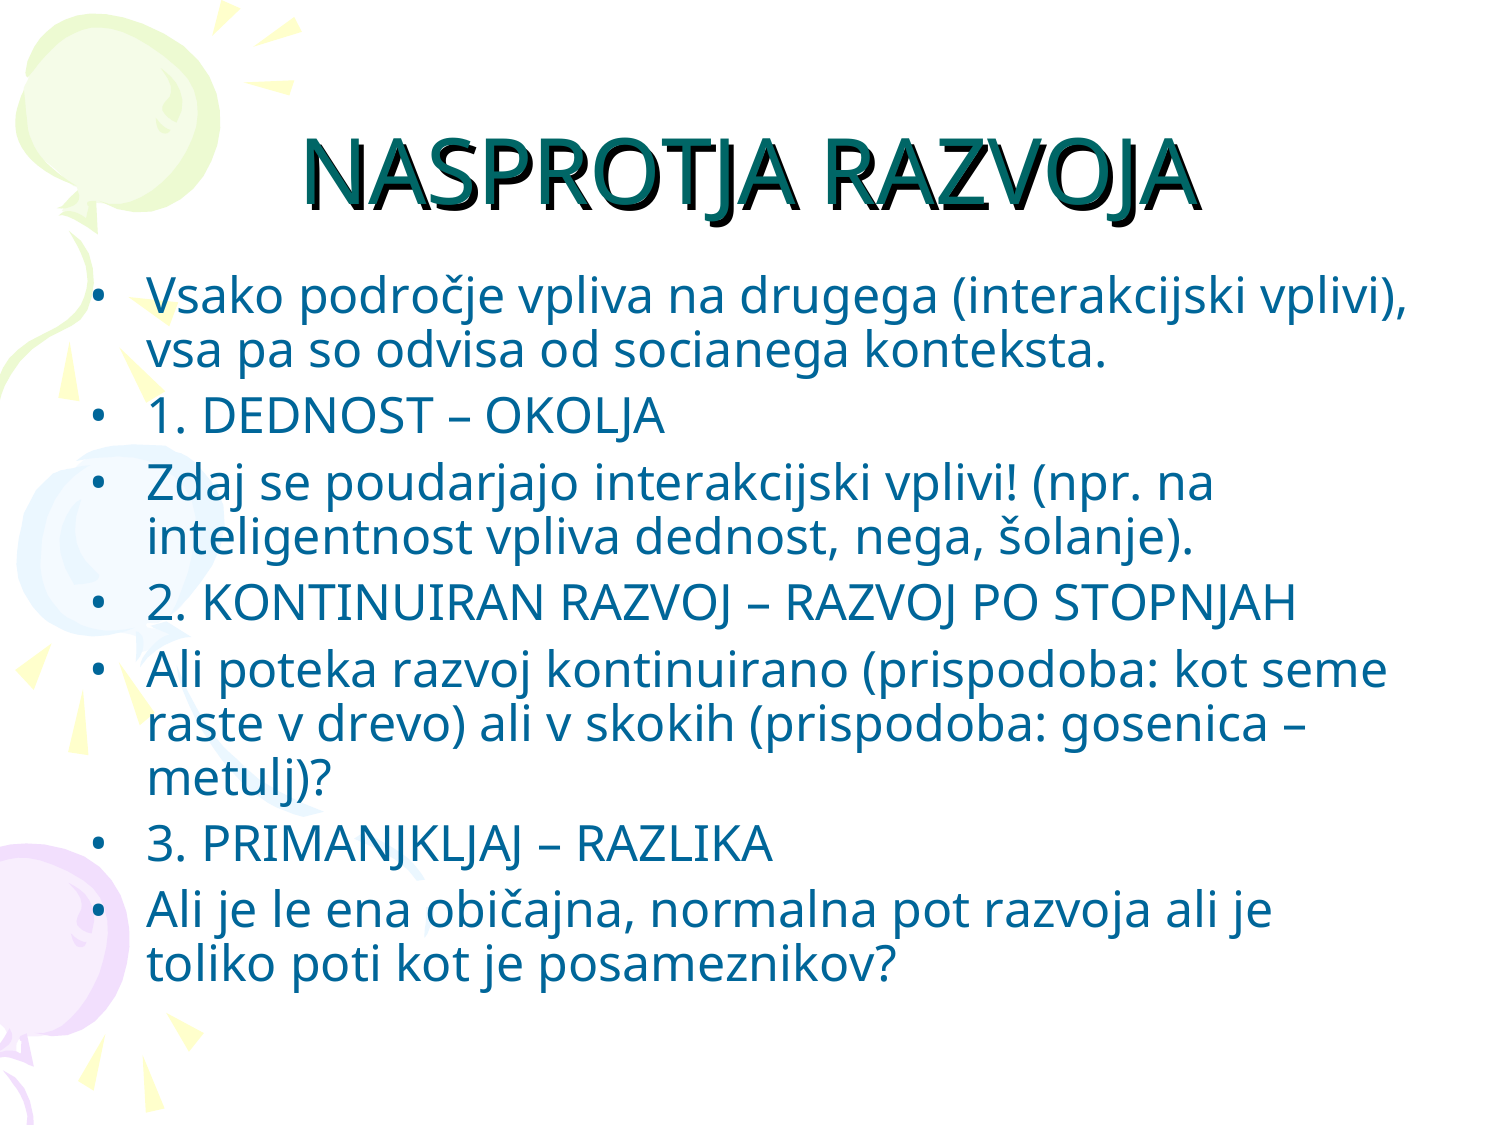

# NASPROTJA RAZVOJA
Vsako področje vpliva na drugega (interakcijski vplivi), vsa pa so odvisa od socianega konteksta.
1. DEDNOST – OKOLJA
Zdaj se poudarjajo interakcijski vplivi! (npr. na inteligentnost vpliva dednost, nega, šolanje).
2. KONTINUIRAN RAZVOJ – RAZVOJ PO STOPNJAH
Ali poteka razvoj kontinuirano (prispodoba: kot seme raste v drevo) ali v skokih (prispodoba: gosenica – metulj)?
3. PRIMANJKLJAJ – RAZLIKA
Ali je le ena običajna, normalna pot razvoja ali je toliko poti kot je posameznikov?